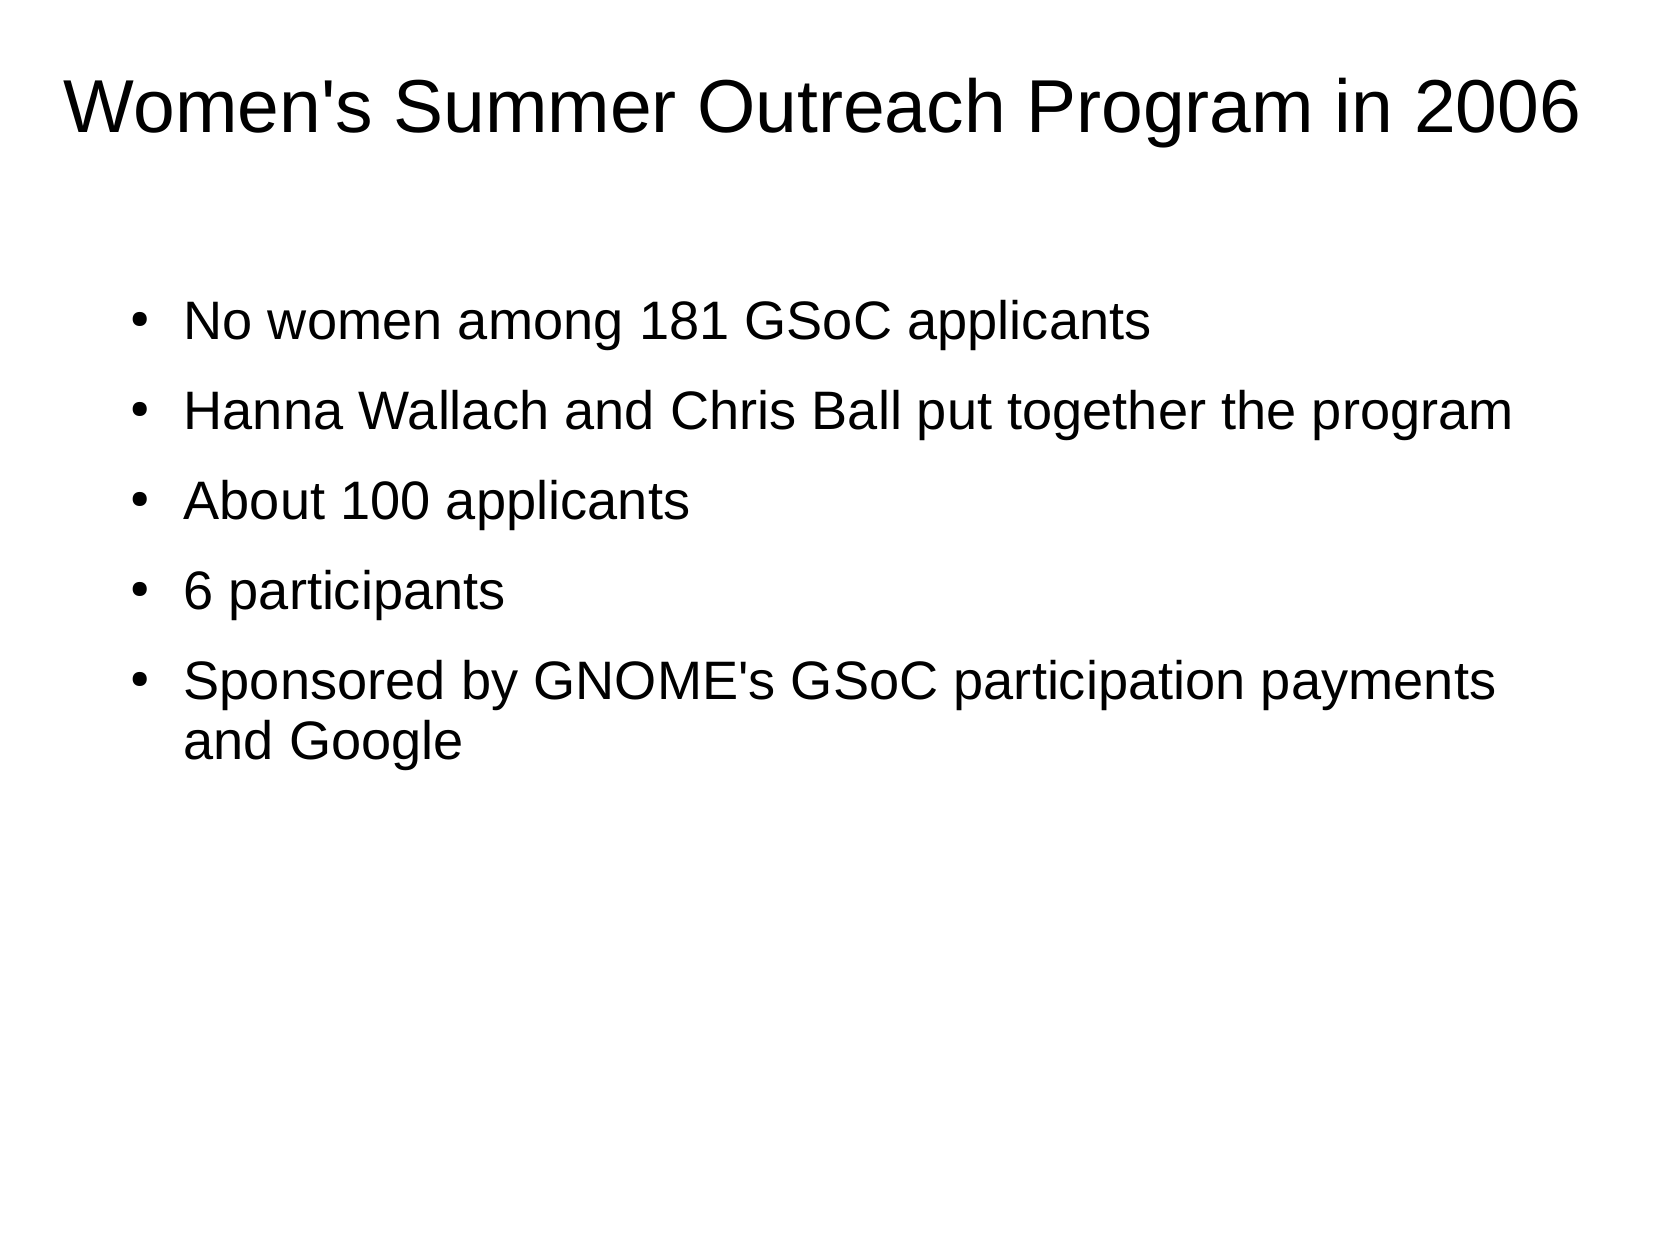

# Women's Summer Outreach Program in 2006
No women among 181 GSoC applicants
Hanna Wallach and Chris Ball put together the program
About 100 applicants
6 participants
Sponsored by GNOME's GSoC participation payments and Google